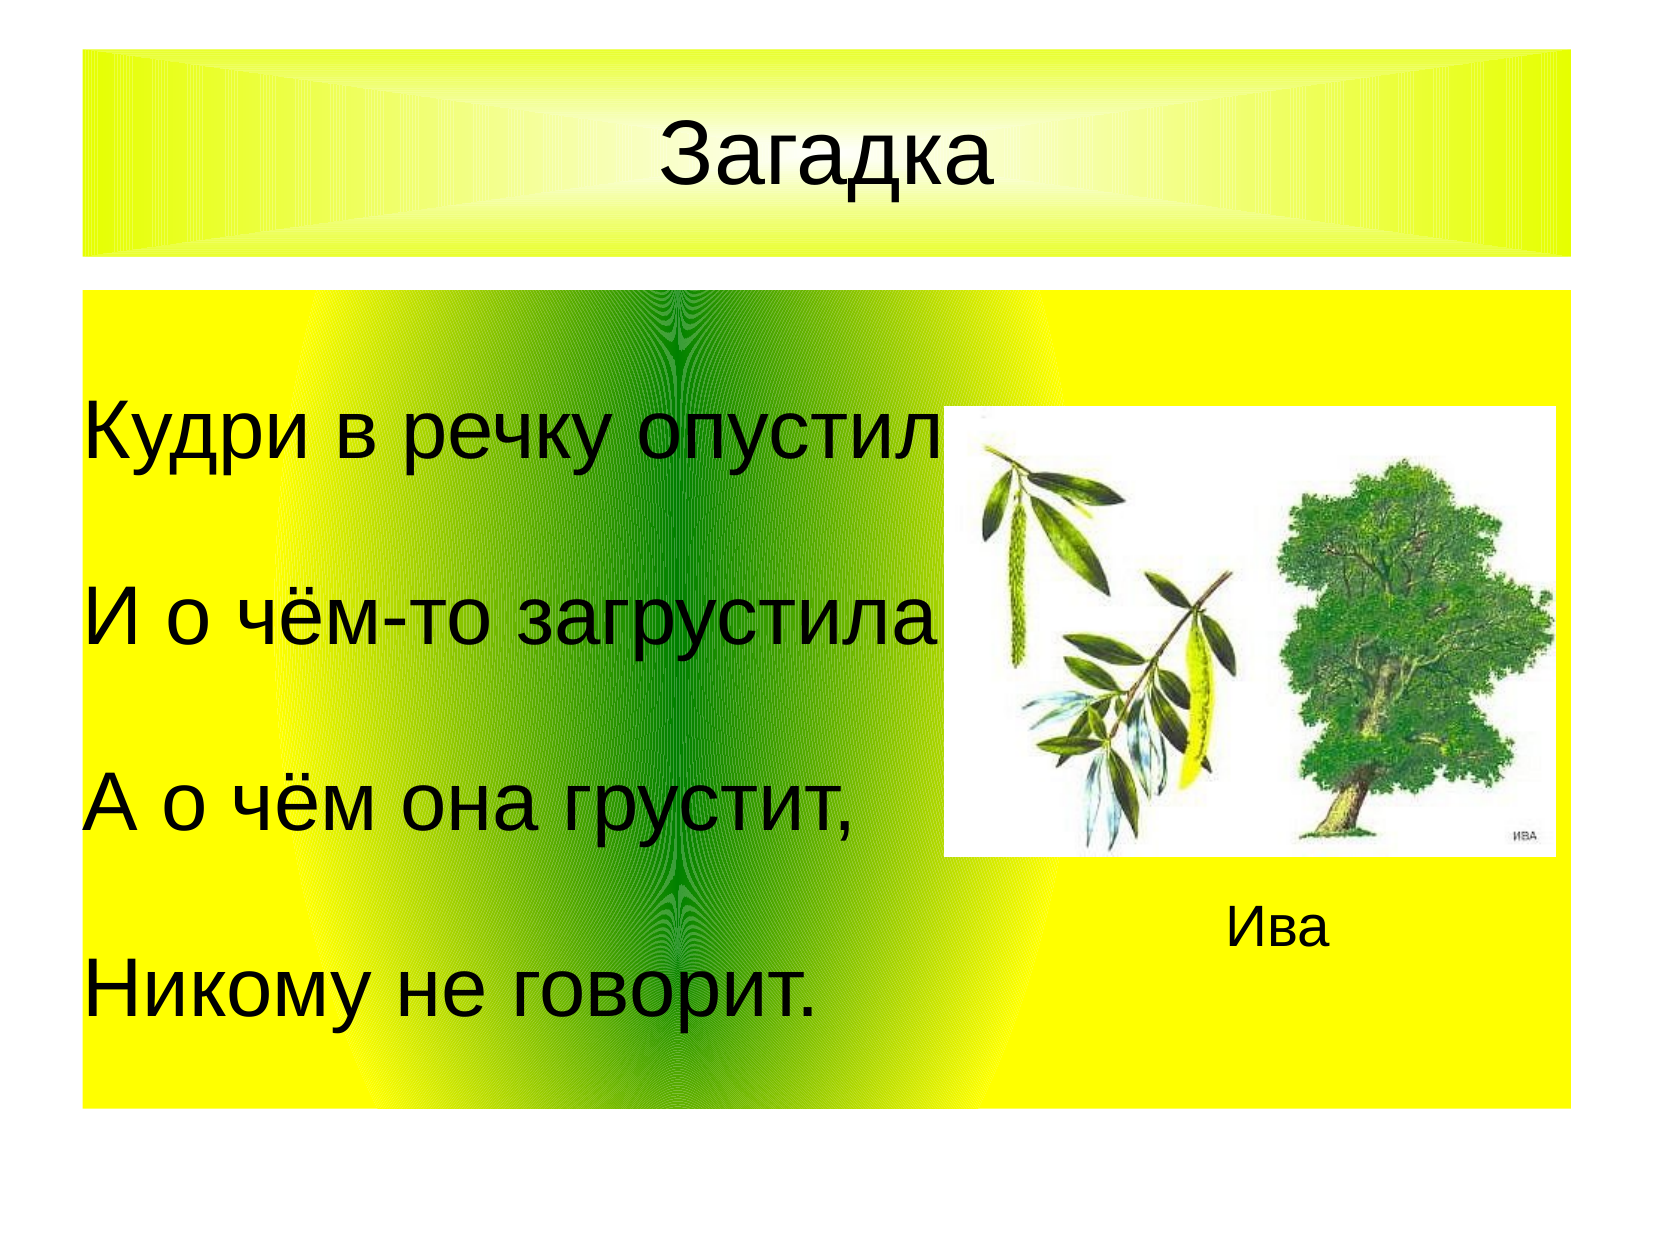

# Загадка
Кудри в речку опустила
И о чём-то загрустила,
А о чём она грустит,
Никому не говорит.
Ива